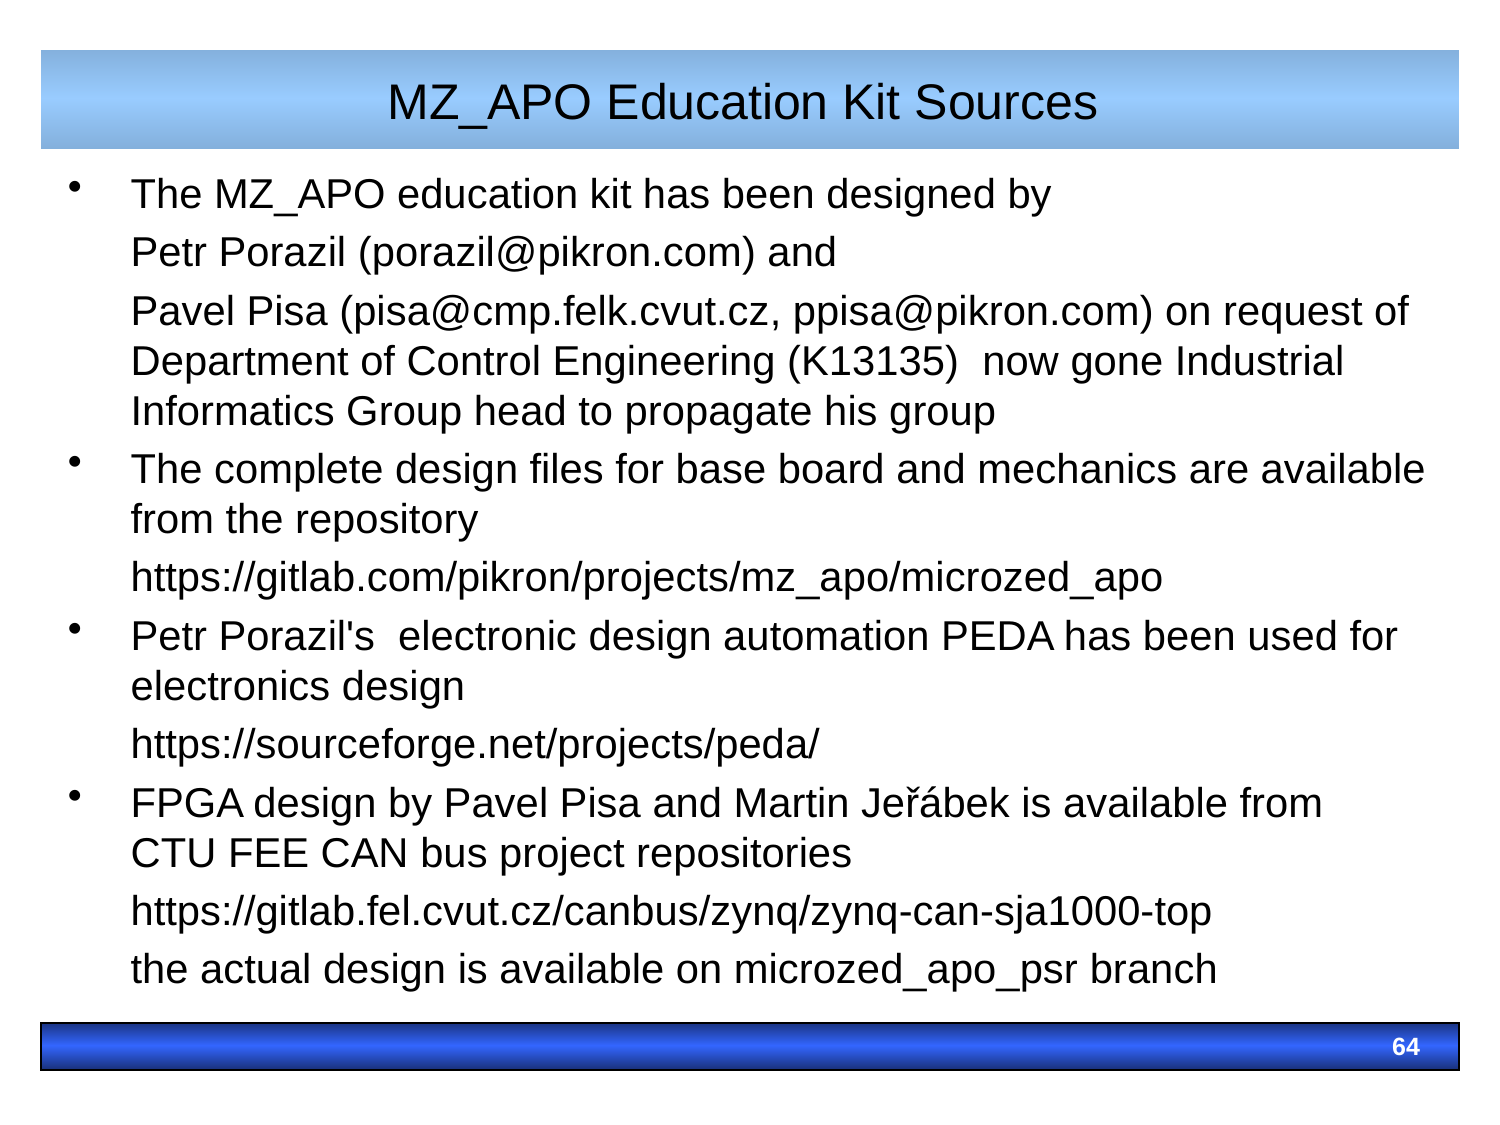

# MZ_APO Education Kit Sources
The MZ_APO education kit has been designed by
Petr Porazil (porazil@pikron.com) and
Pavel Pisa (pisa@cmp.felk.cvut.cz, ppisa@pikron.com) on request of Department of Control Engineering (K13135) now gone Industrial Informatics Group head to propagate his group
The complete design files for base board and mechanics are available from the repository
https://gitlab.com/pikron/projects/mz_apo/microzed_apo
Petr Porazil's electronic design automation PEDA has been used for electronics design
https://sourceforge.net/projects/peda/
FPGA design by Pavel Pisa and Martin Jeřábek is available from CTU FEE CAN bus project repositories
https://gitlab.fel.cvut.cz/canbus/zynq/zynq-can-sja1000-top
the actual design is available on microzed_apo_psr branch
B35APO Computer Architectures